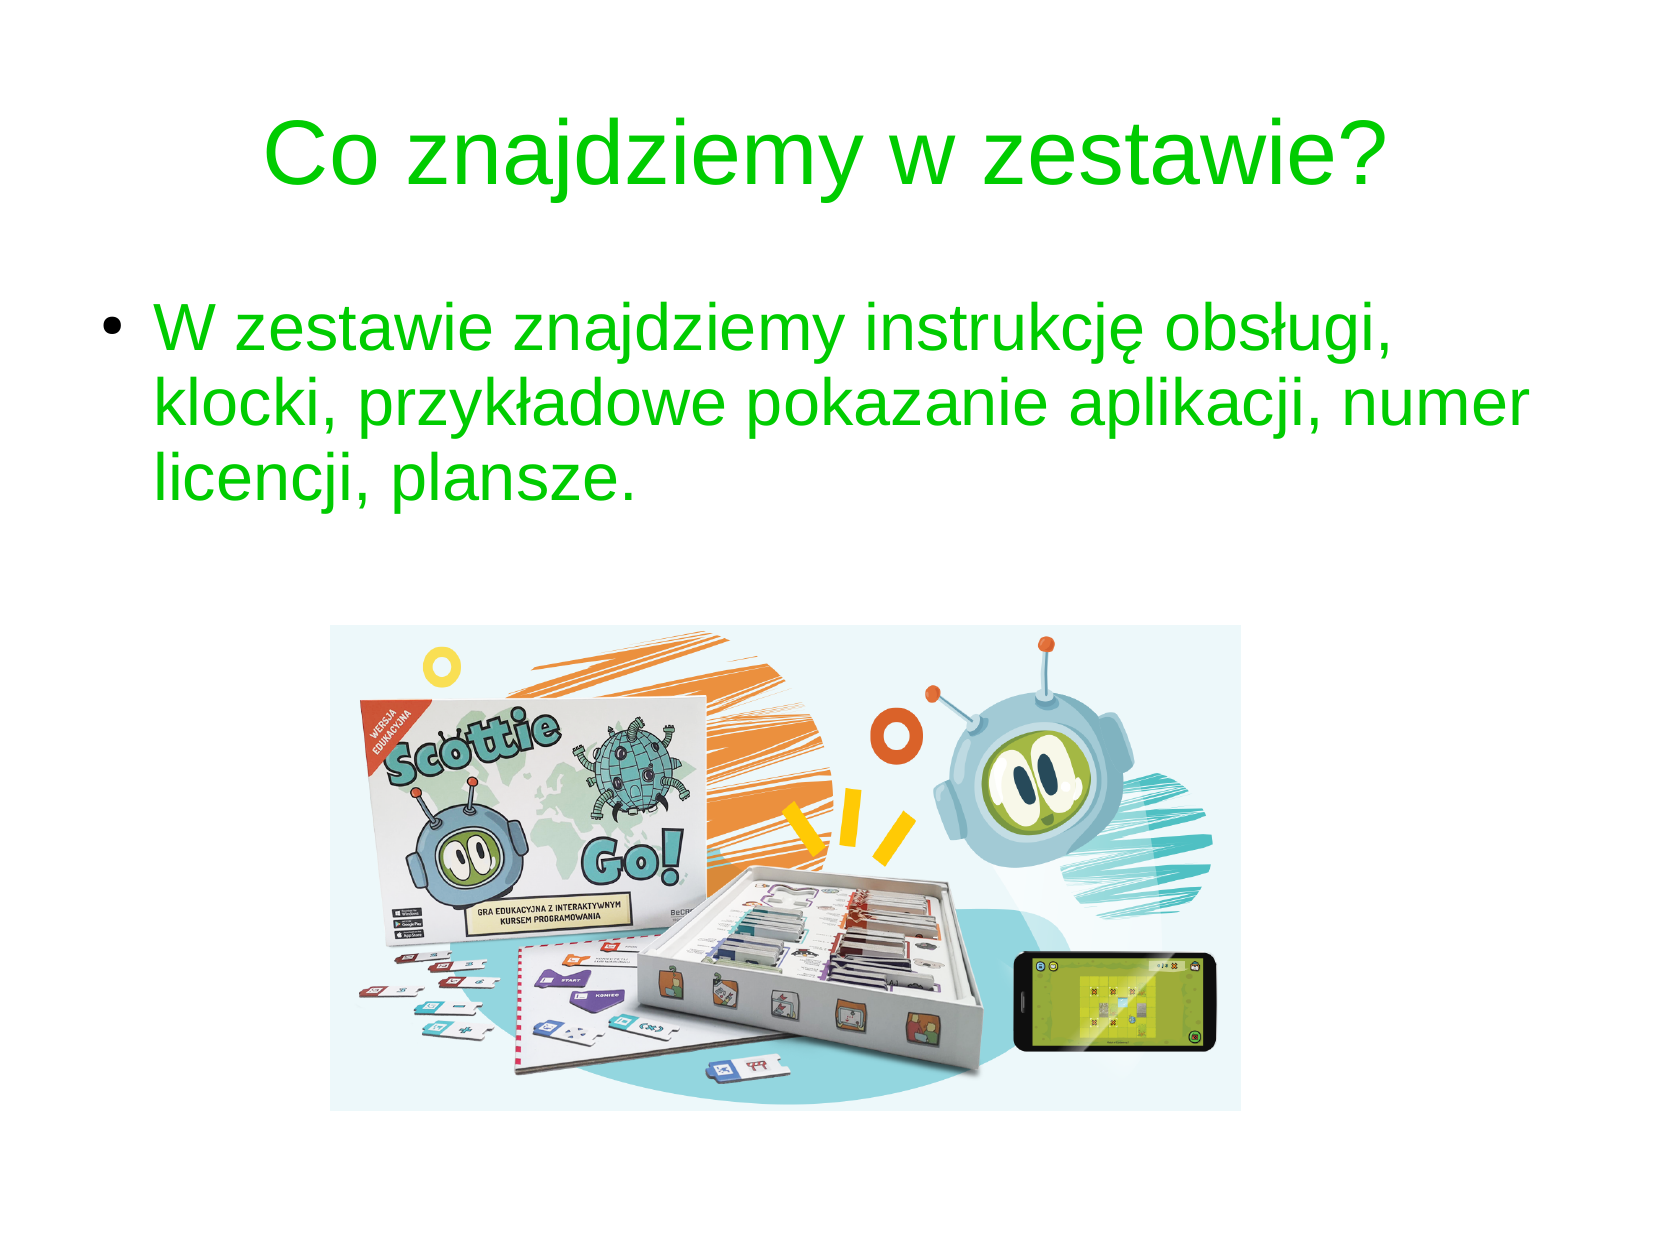

# Co znajdziemy w zestawie?
W zestawie znajdziemy instrukcję obsługi, klocki, przykładowe pokazanie aplikacji, numer licencji, plansze.